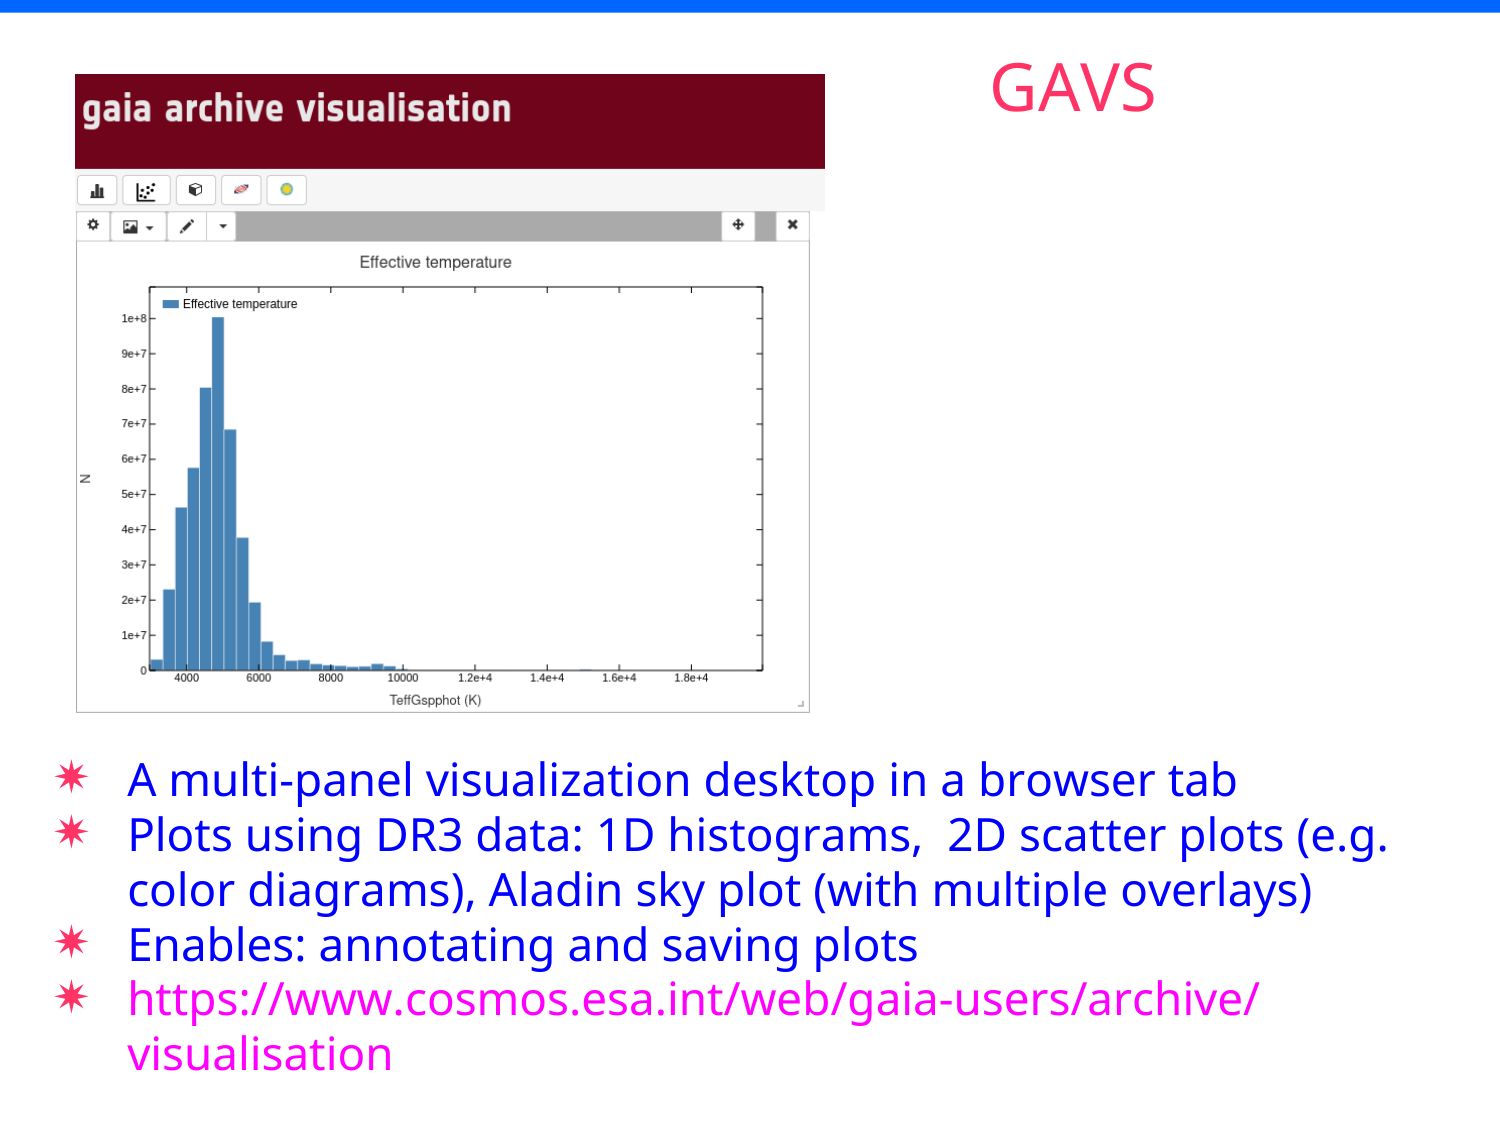

GAVS
A multi-panel visualization desktop in a browser tab
Plots using DR3 data: 1D histograms, 2D scatter plots (e.g. color diagrams), Aladin sky plot (with multiple overlays)
Enables: annotating and saving plots
https://www.cosmos.esa.int/web/gaia-users/archive/visualisation
61